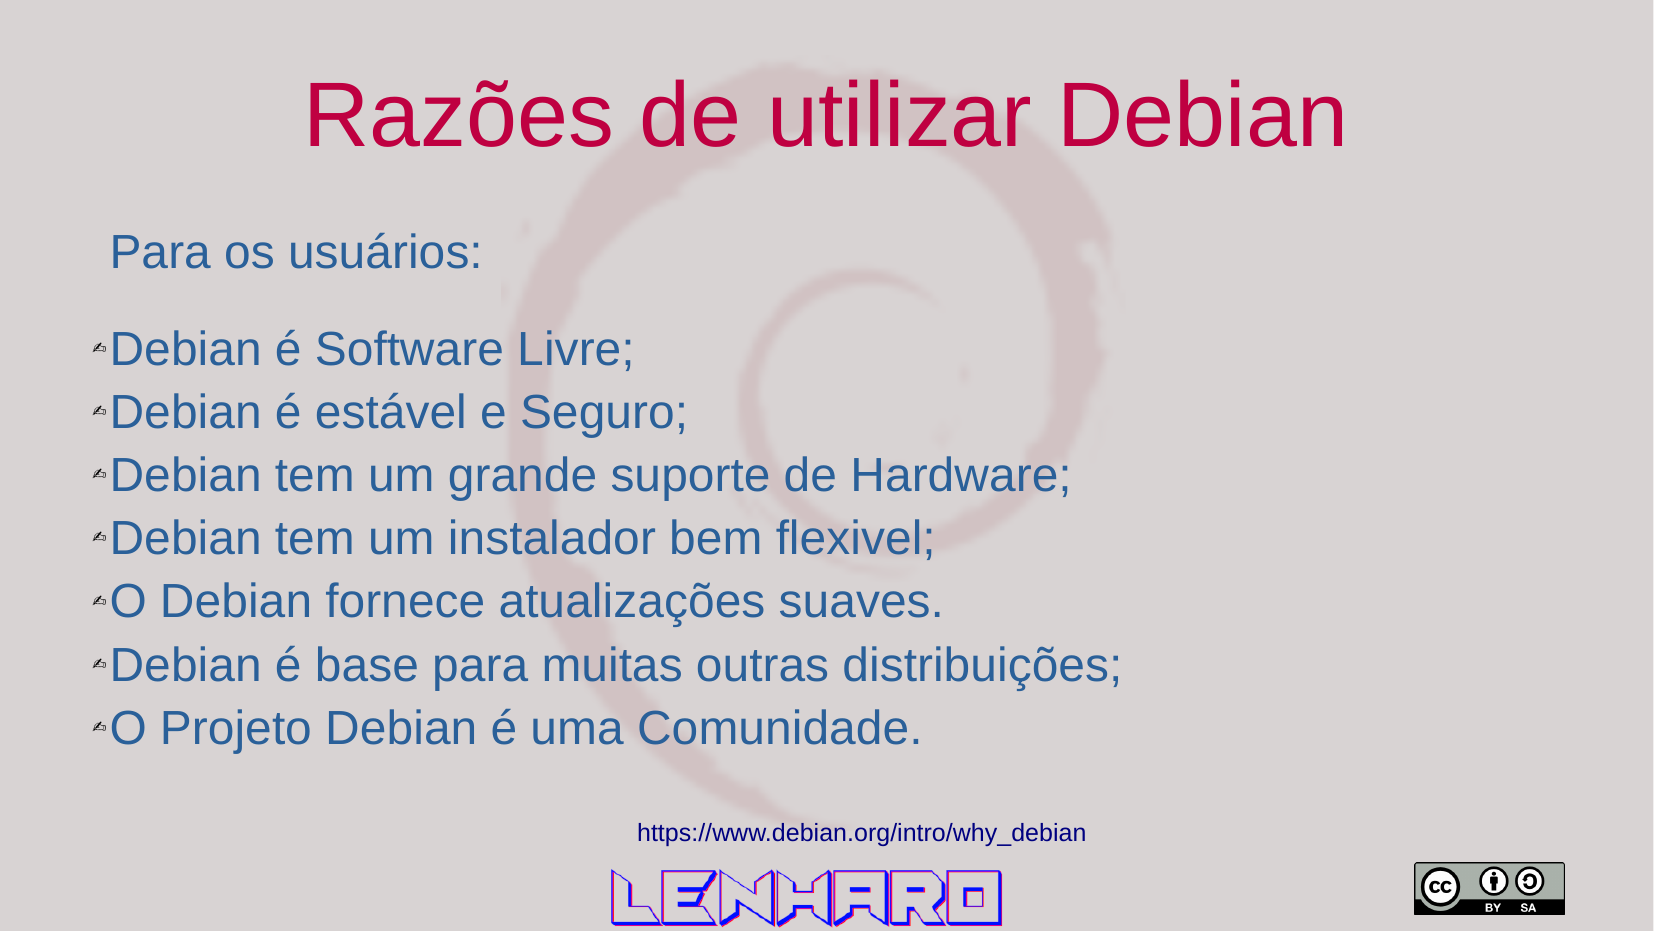

# Razões de utilizar Debian
Para os usuários:
Debian é Software Livre;
Debian é estável e Seguro;
Debian tem um grande suporte de Hardware;
Debian tem um instalador bem flexivel;
O Debian fornece atualizações suaves.
Debian é base para muitas outras distribuições;
O Projeto Debian é uma Comunidade.
https://www.debian.org/intro/why_debian